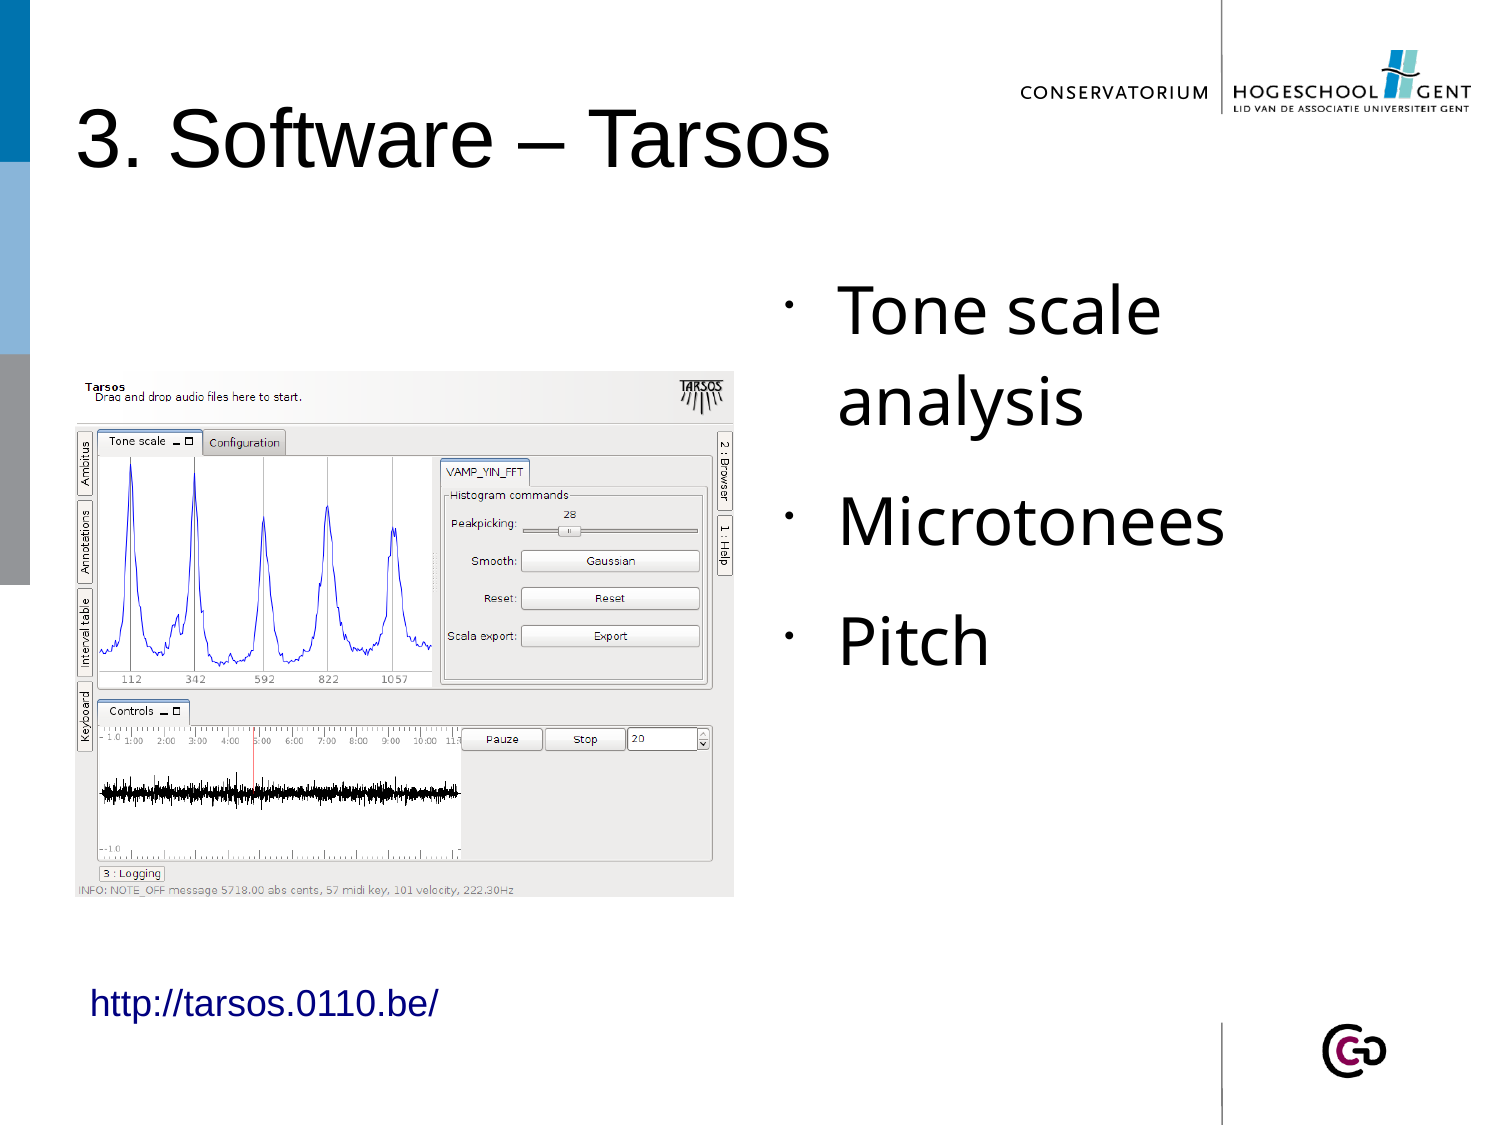

# 3. Software – Tarsos
Tone scale analysis
Microtonees
Pitch
http://tarsos.0110.be/